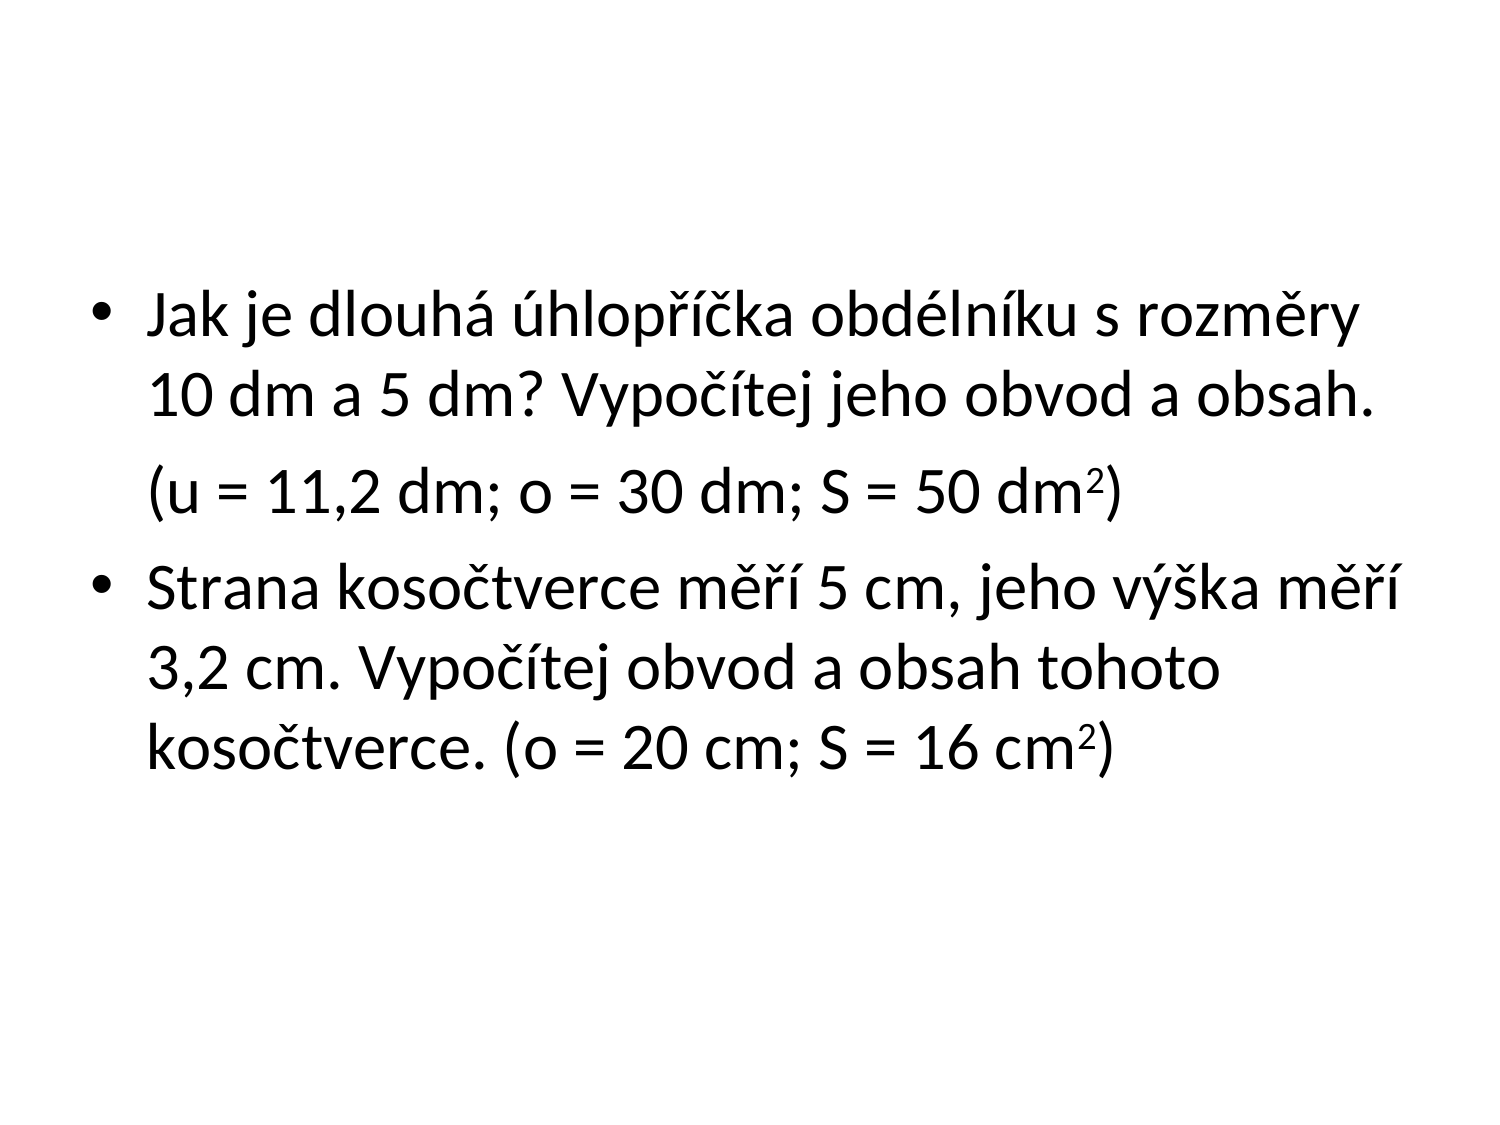

#
Jak je dlouhá úhlopříčka obdélníku s rozměry 10 dm a 5 dm? Vypočítej jeho obvod a obsah.
	(u = 11,2 dm; o = 30 dm; S = 50 dm2)
Strana kosočtverce měří 5 cm, jeho výška měří 3,2 cm. Vypočítej obvod a obsah tohoto kosočtverce. (o = 20 cm; S = 16 cm2)